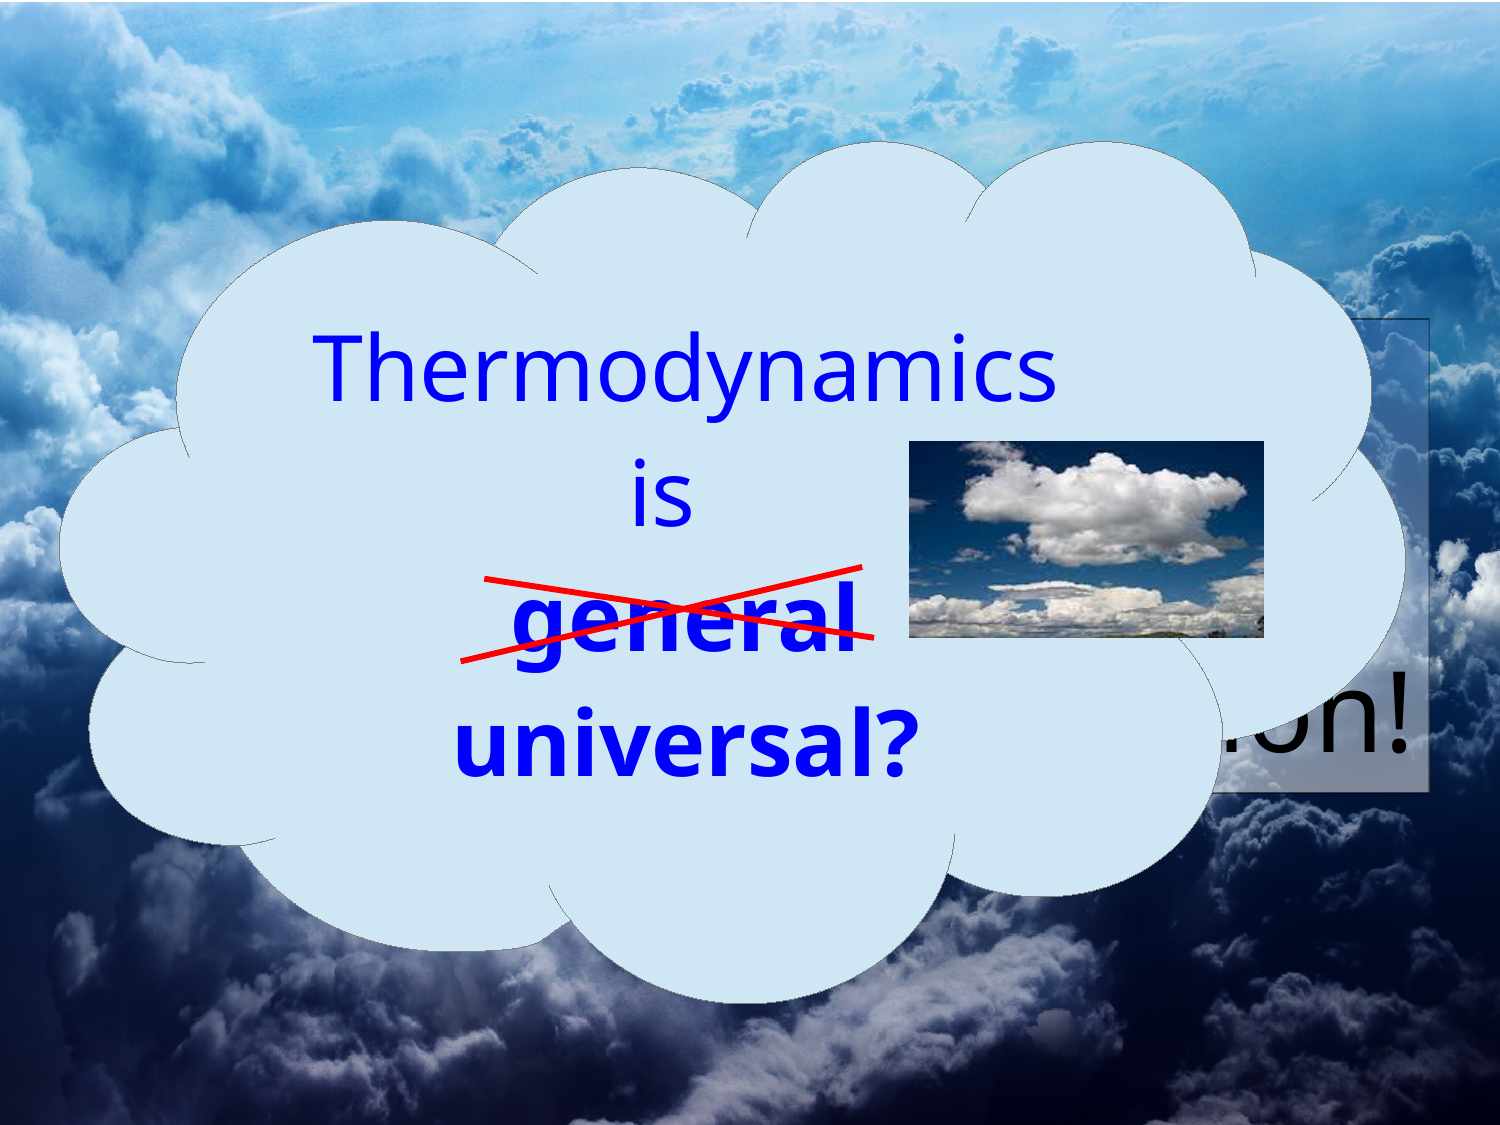

Thermodynamics
is
general
universal?
Thank you for
the attention!